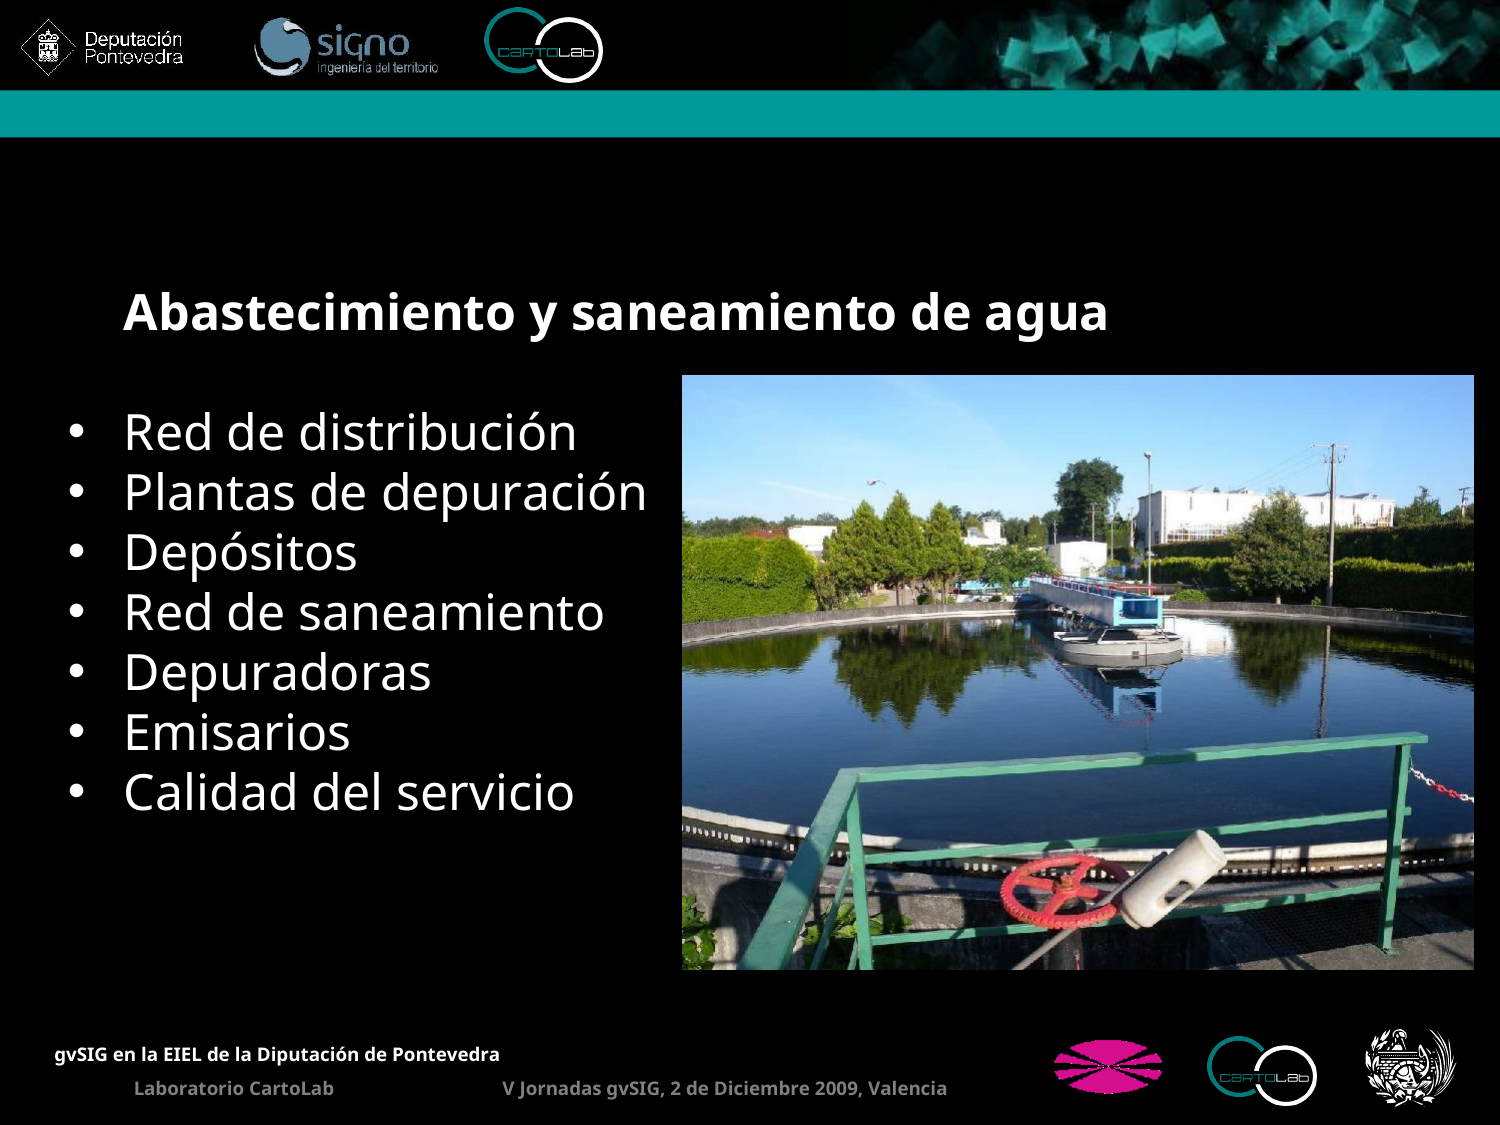

Abastecimiento y saneamiento de agua
Red de distribución
Plantas de depuración
Depósitos
Red de saneamiento
Depuradoras
Emisarios
Calidad del servicio